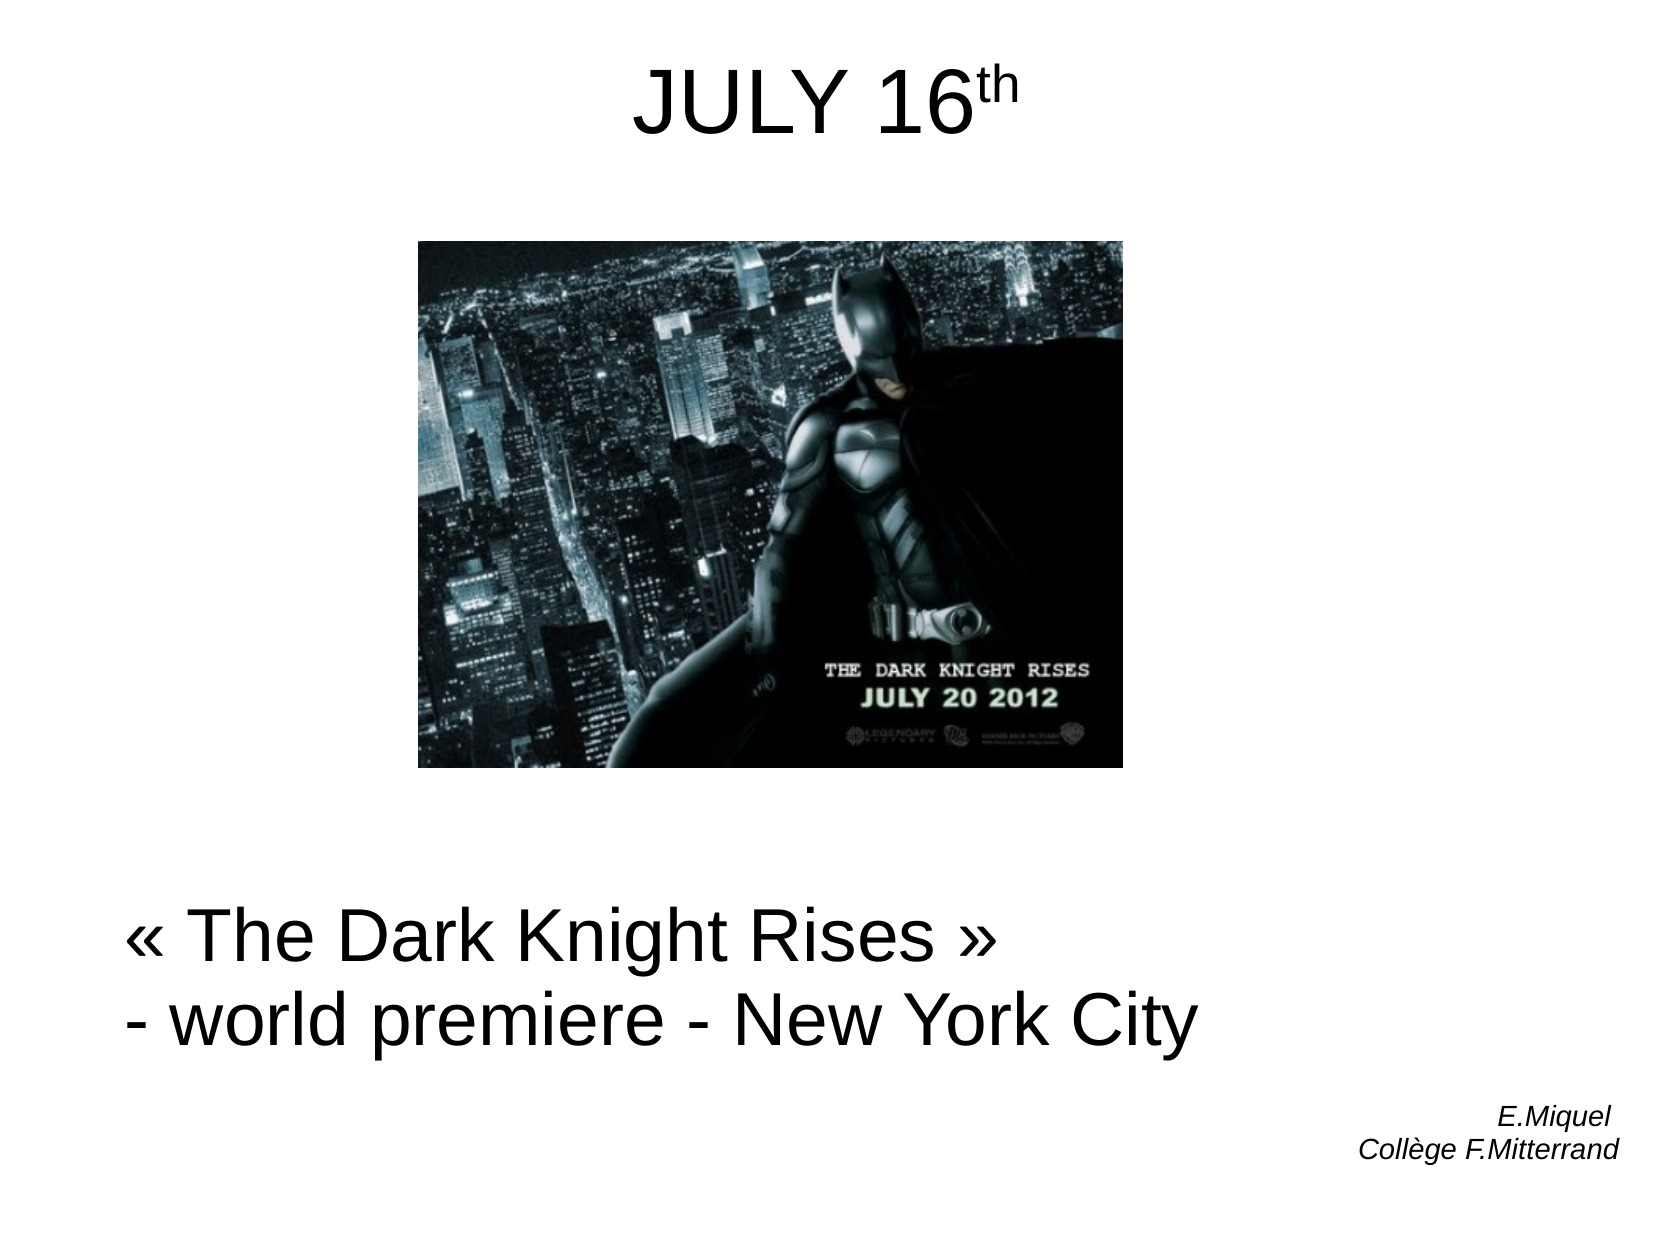

# JULY 16th
 « The Dark Knight Rises »
 - world premiere - New York City
E.Miquel
Collège F.Mitterrand